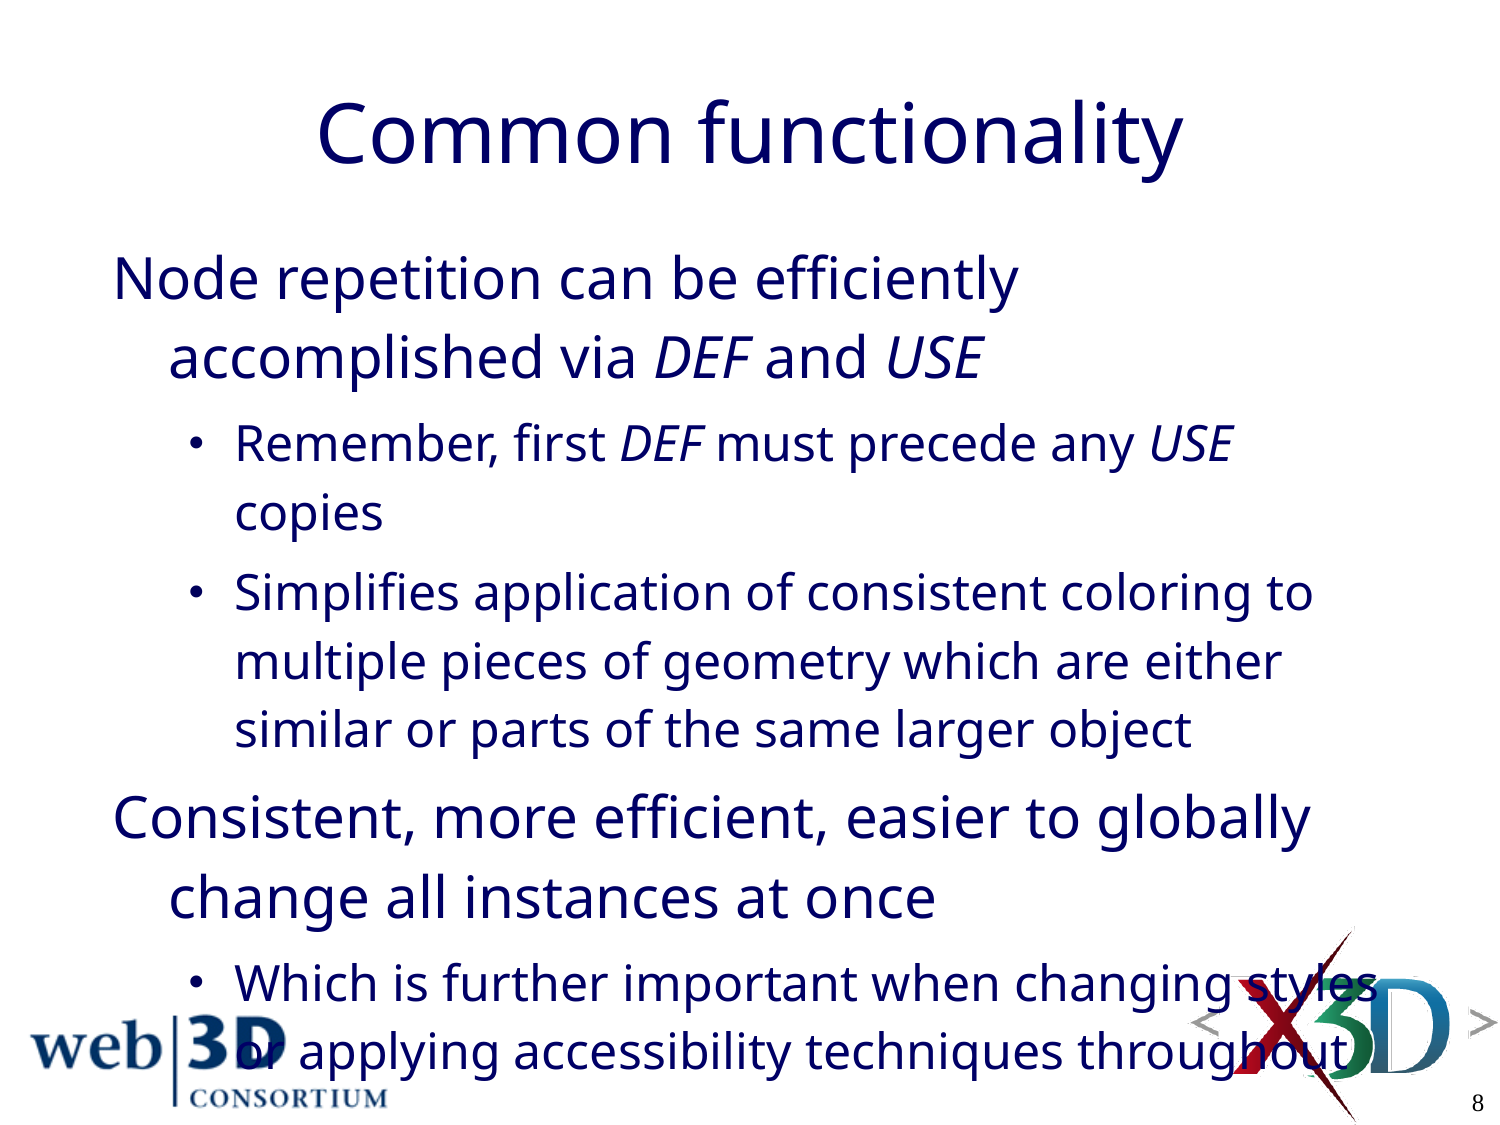

# Common functionality
Node repetition can be efficiently accomplished via DEF and USE
Remember, first DEF must precede any USE copies
Simplifies application of consistent coloring to multiple pieces of geometry which are either similar or parts of the same larger object
Consistent, more efficient, easier to globally change all instances at once
Which is further important when changing styles or applying accessibility techniques throughout